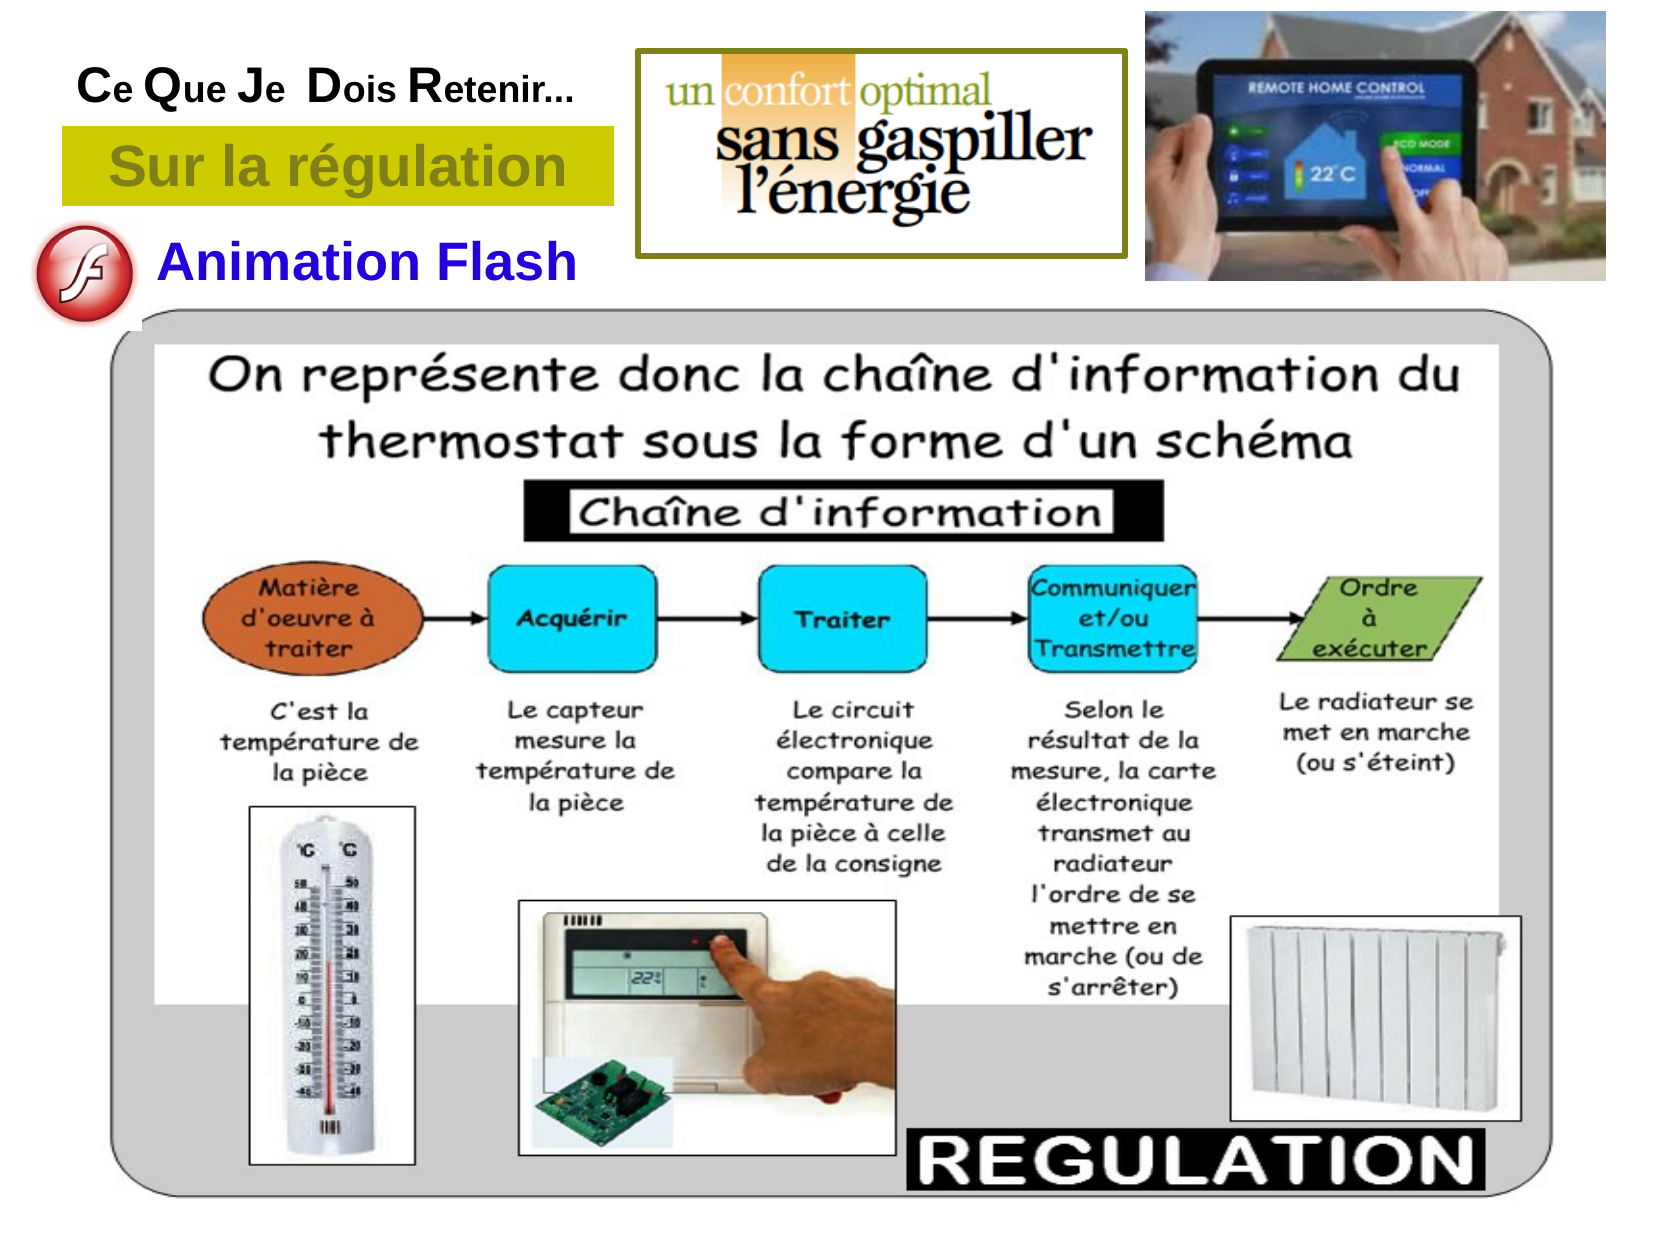

Ce Que Je Dois Retenir...
Sur la régulation
Animation Flash